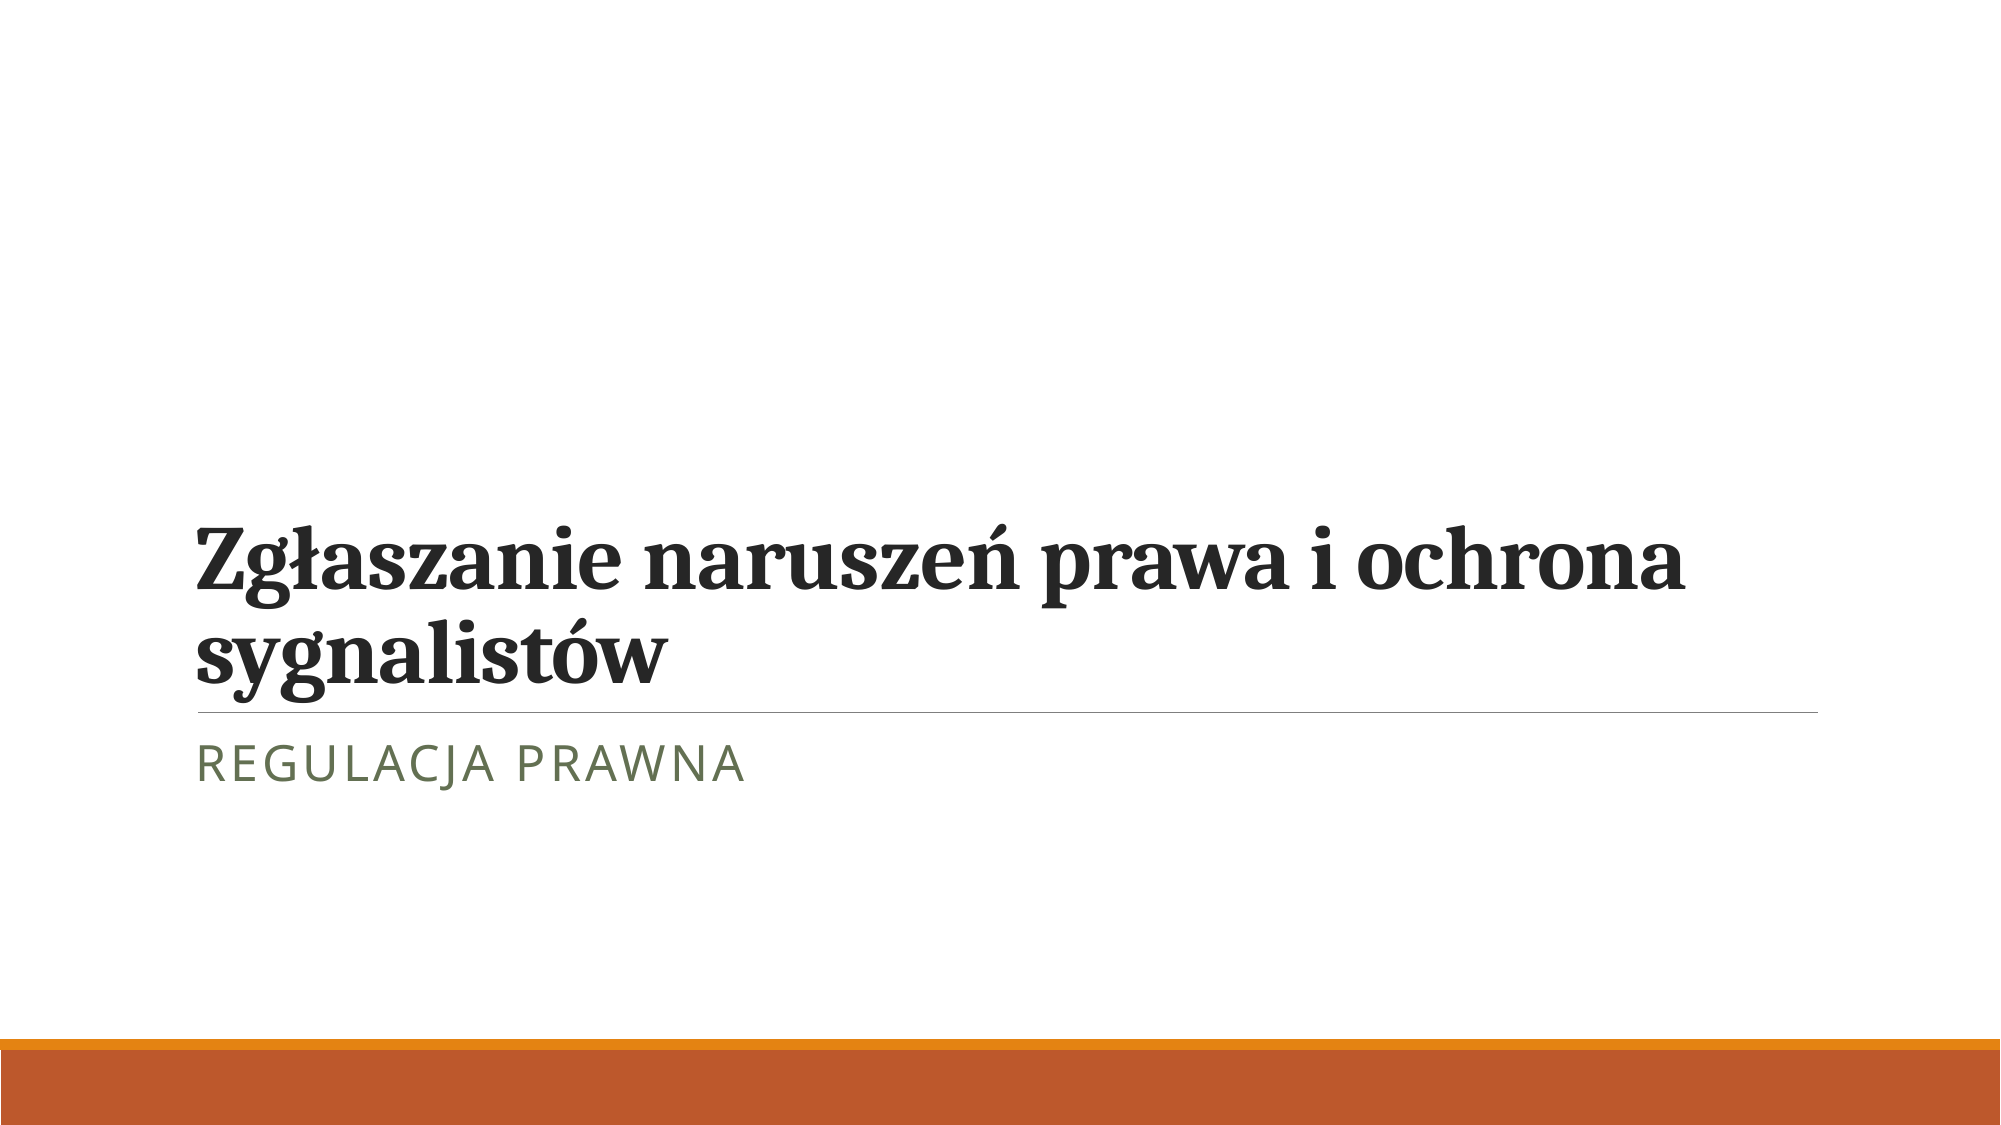

# Zgłaszanie naruszeń prawa i ochrona sygnalistów
Regulacja prawna